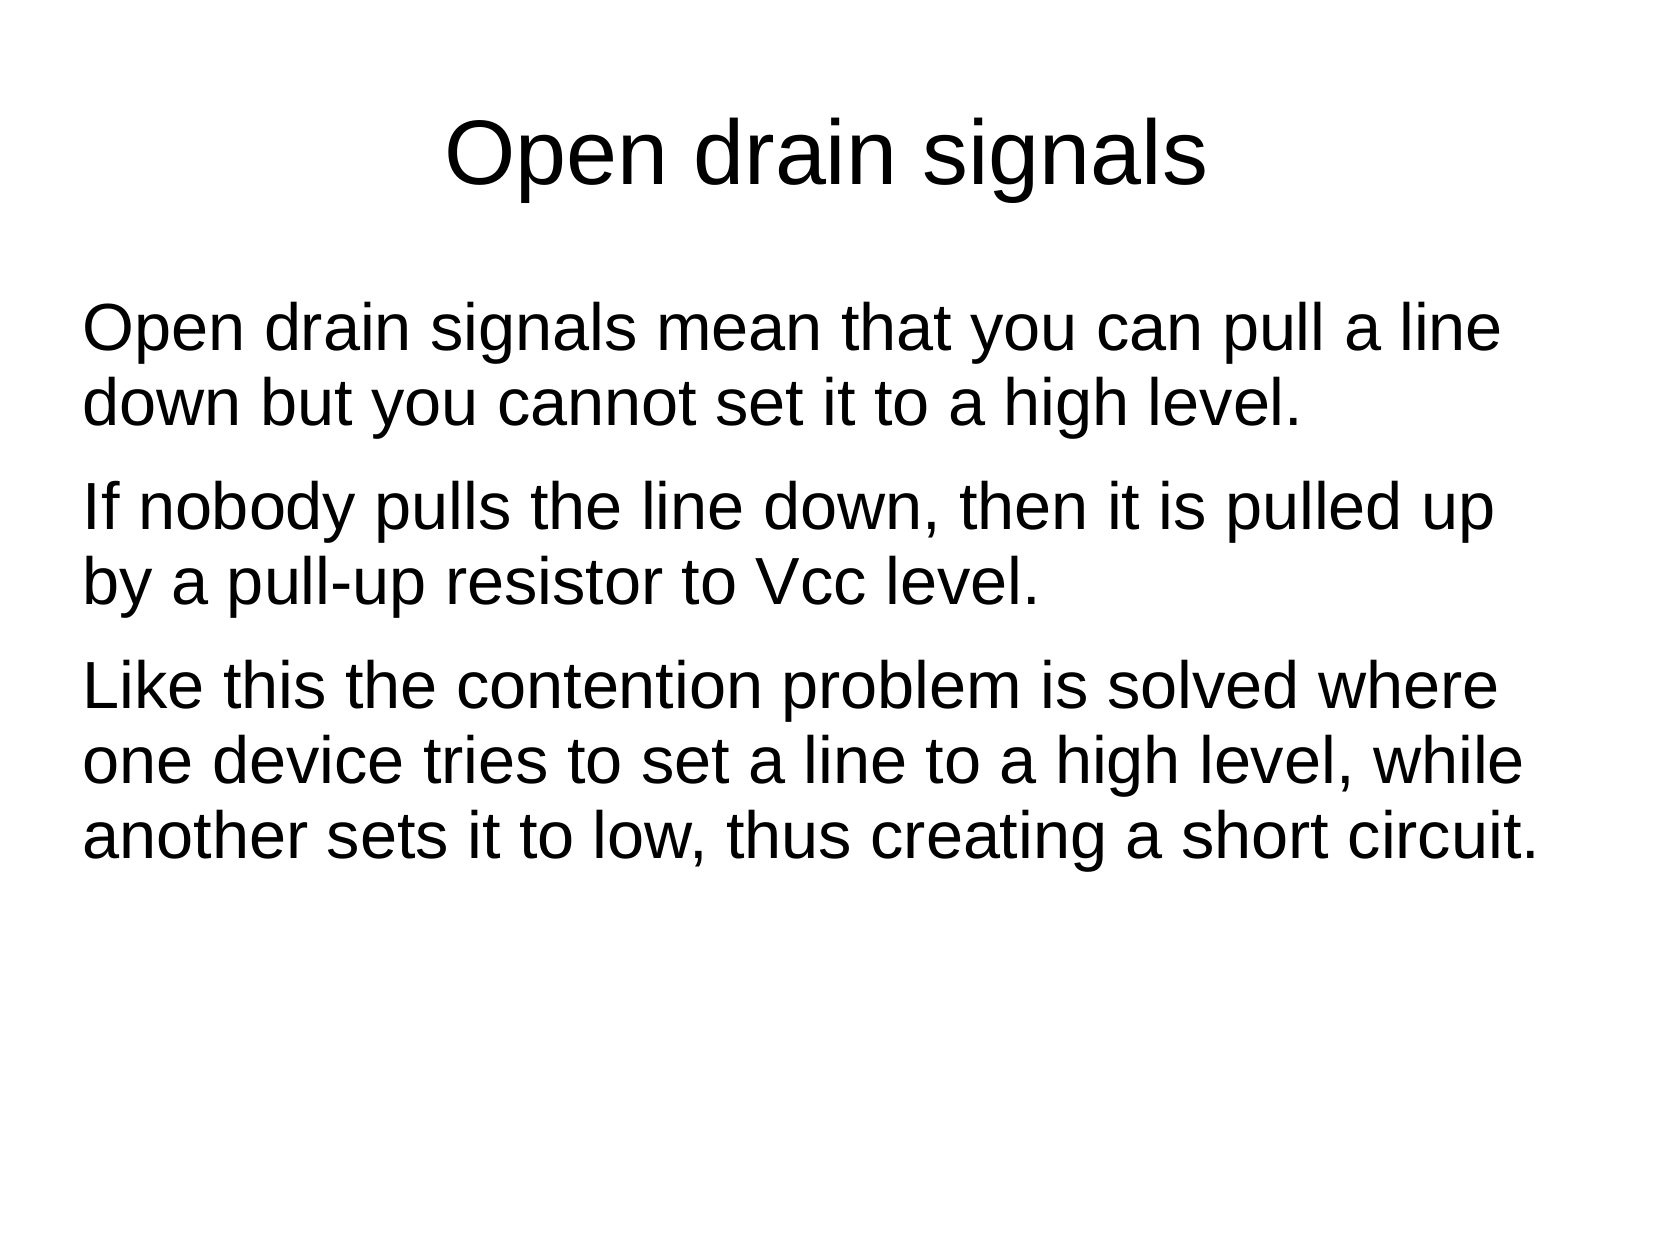

# Open drain signals
Open drain signals mean that you can pull a line down but you cannot set it to a high level.
If nobody pulls the line down, then it is pulled up by a pull-up resistor to Vcc level.
Like this the contention problem is solved where one device tries to set a line to a high level, while another sets it to low, thus creating a short circuit.